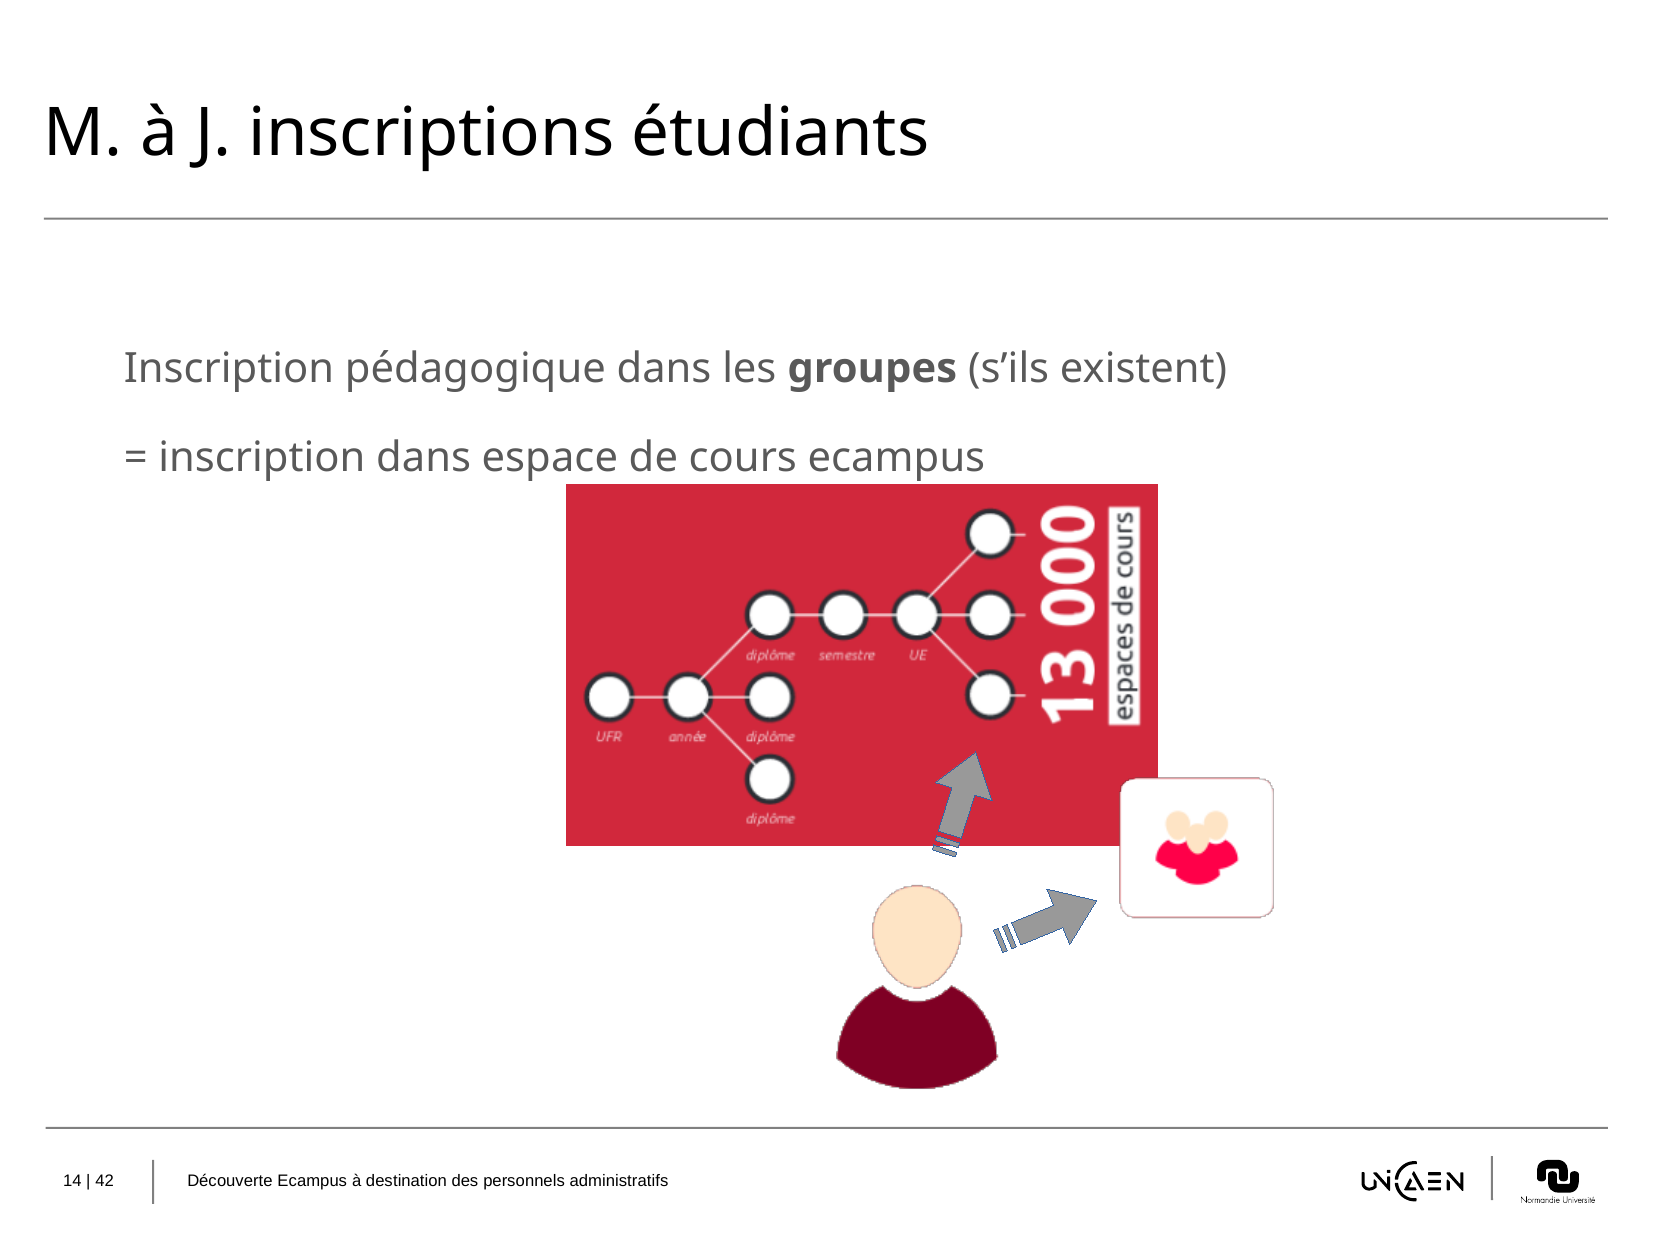

# M. à J. inscriptions étudiants
Inscription pédagogique dans les groupes (s’ils existent)
= inscription dans espace de cours ecampus
14
Découverte Ecampus pourn les personnels administratifs